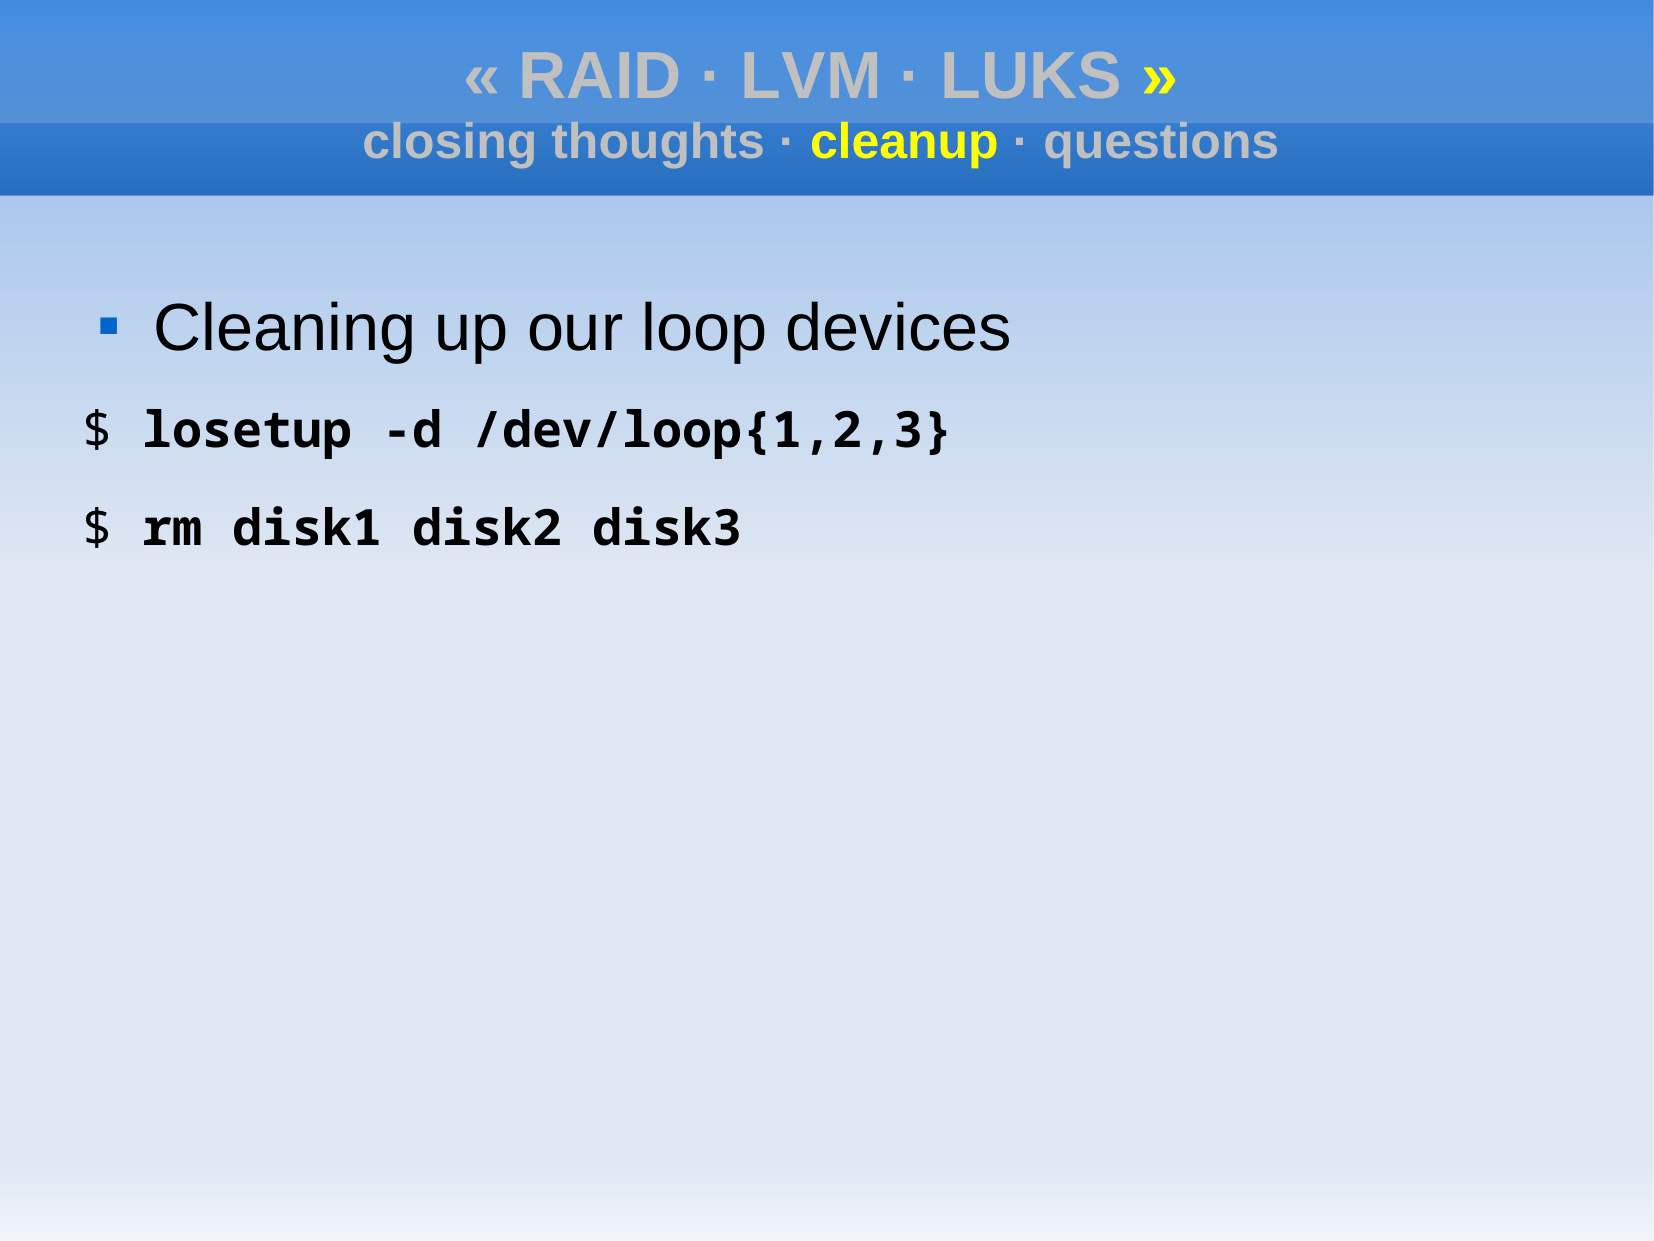

# « RAID · LVM · LUKS » closing thoughts · cleanup · questions
Cleaning up our loop devices
$ losetup -d /dev/loop{1,2,3}
$ rm disk1 disk2 disk3